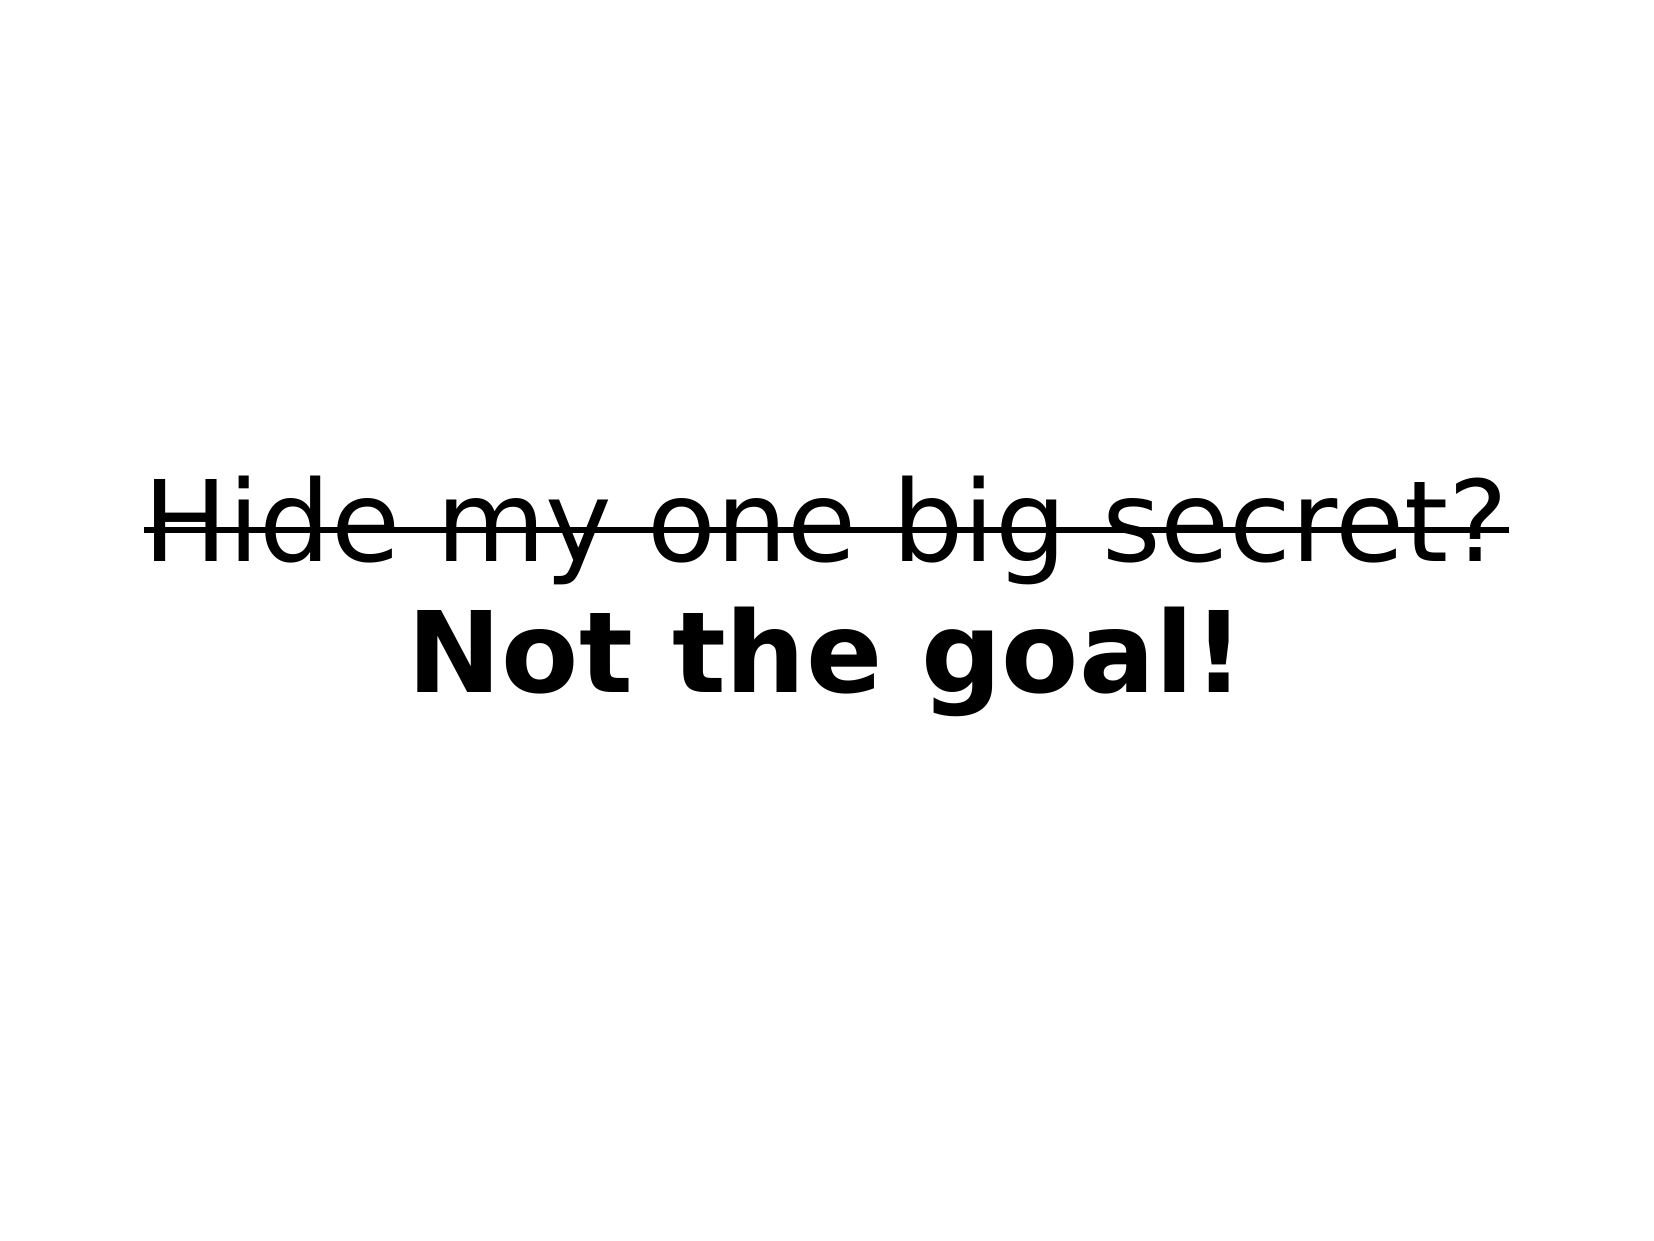

# Hide my one big secret?
Not the goal!